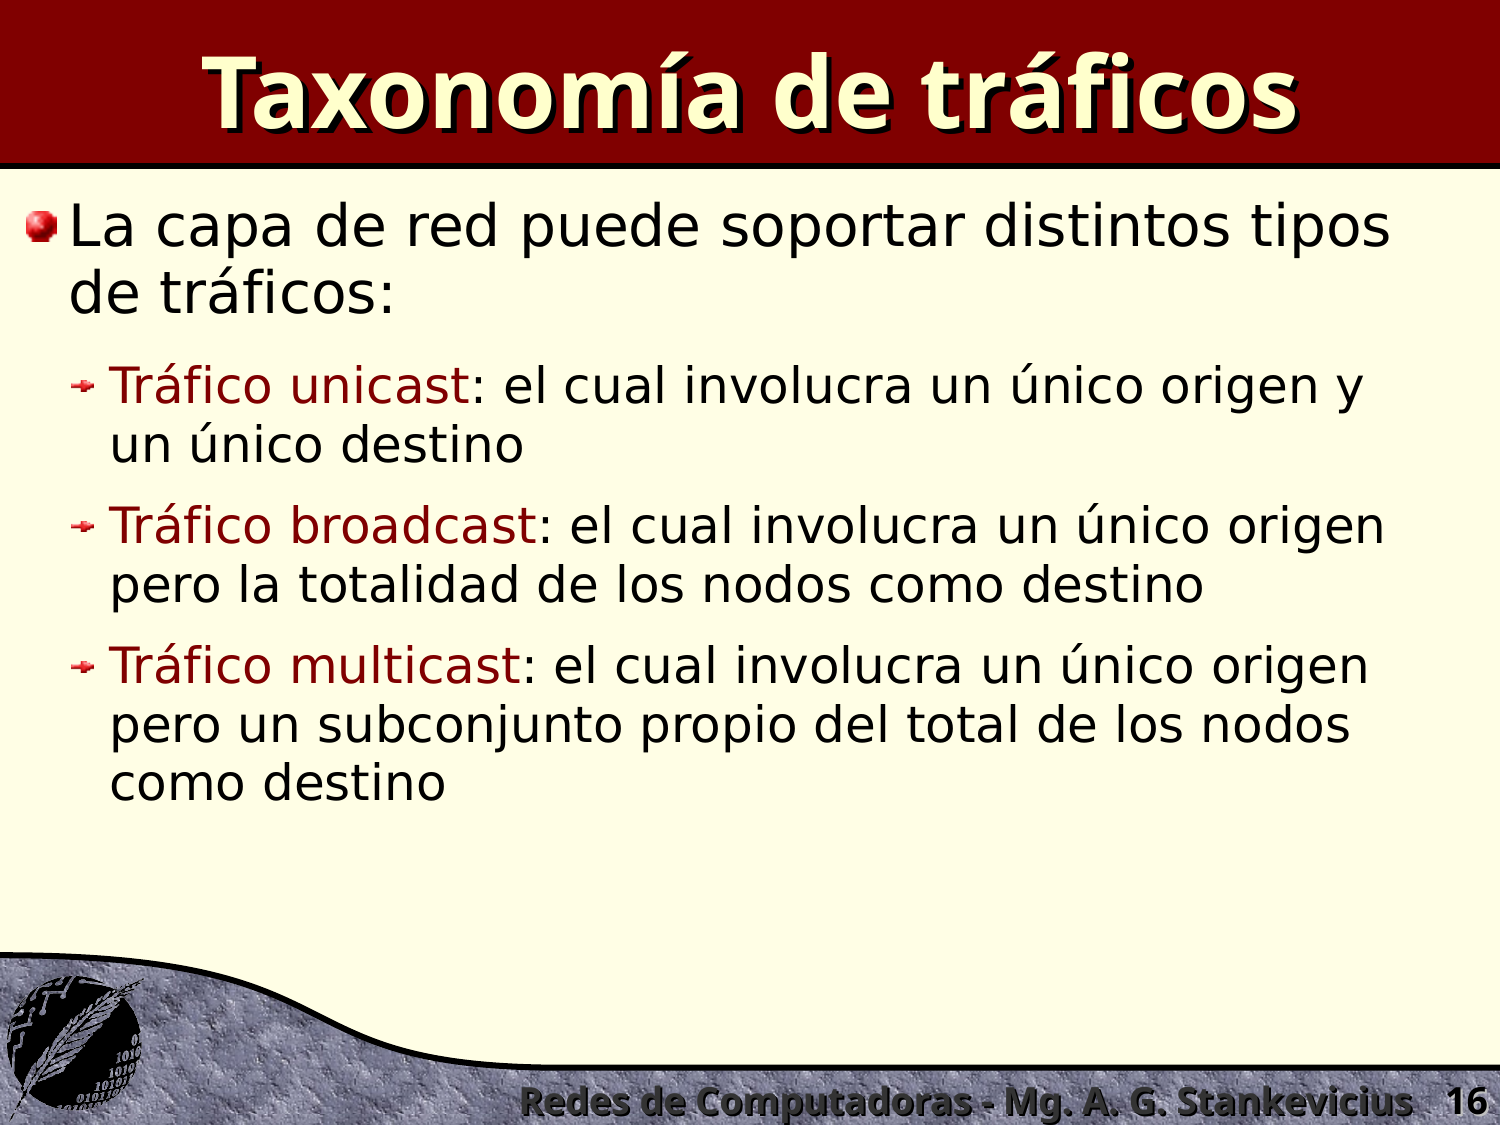

# Taxonomía de tráficos
La capa de red puede soportar distintos tipos
de tráficos:
Tráfico unicast: el cual involucra un único origen y
un único destino
Tráfico broadcast: el cual involucra un único origen pero la totalidad de los nodos como destino
Tráfico multicast: el cual involucra un único origen pero un subconjunto propio del total de los nodos como destino
16